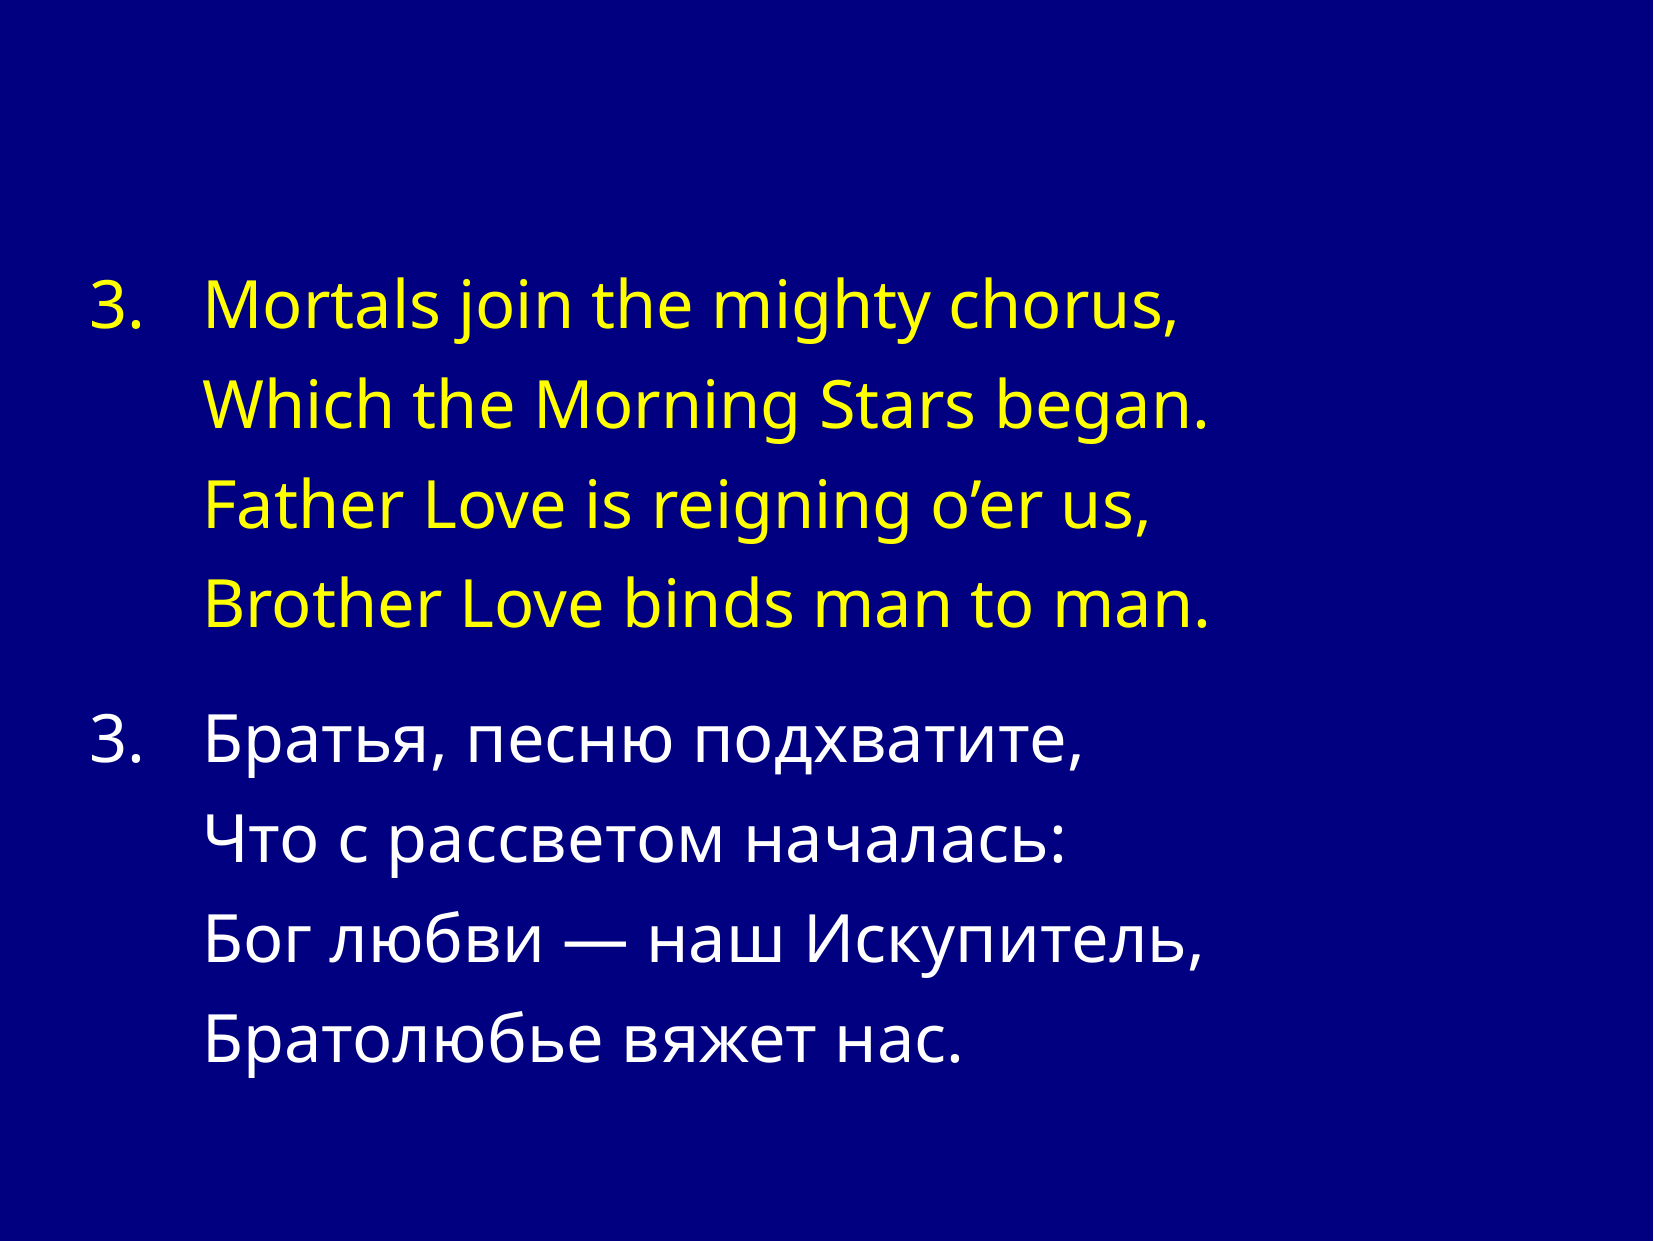

3.	Mortals join the mighty chorus,
	Which the Morning Stars began.
	Father Love is reigning o’er us,
	Brother Love binds man to man.
3.	Братья, песню подхватите,
	Что с рассветом началась:
	Бог любви — наш Искупитель,
	Братолюбье вяжет нас.